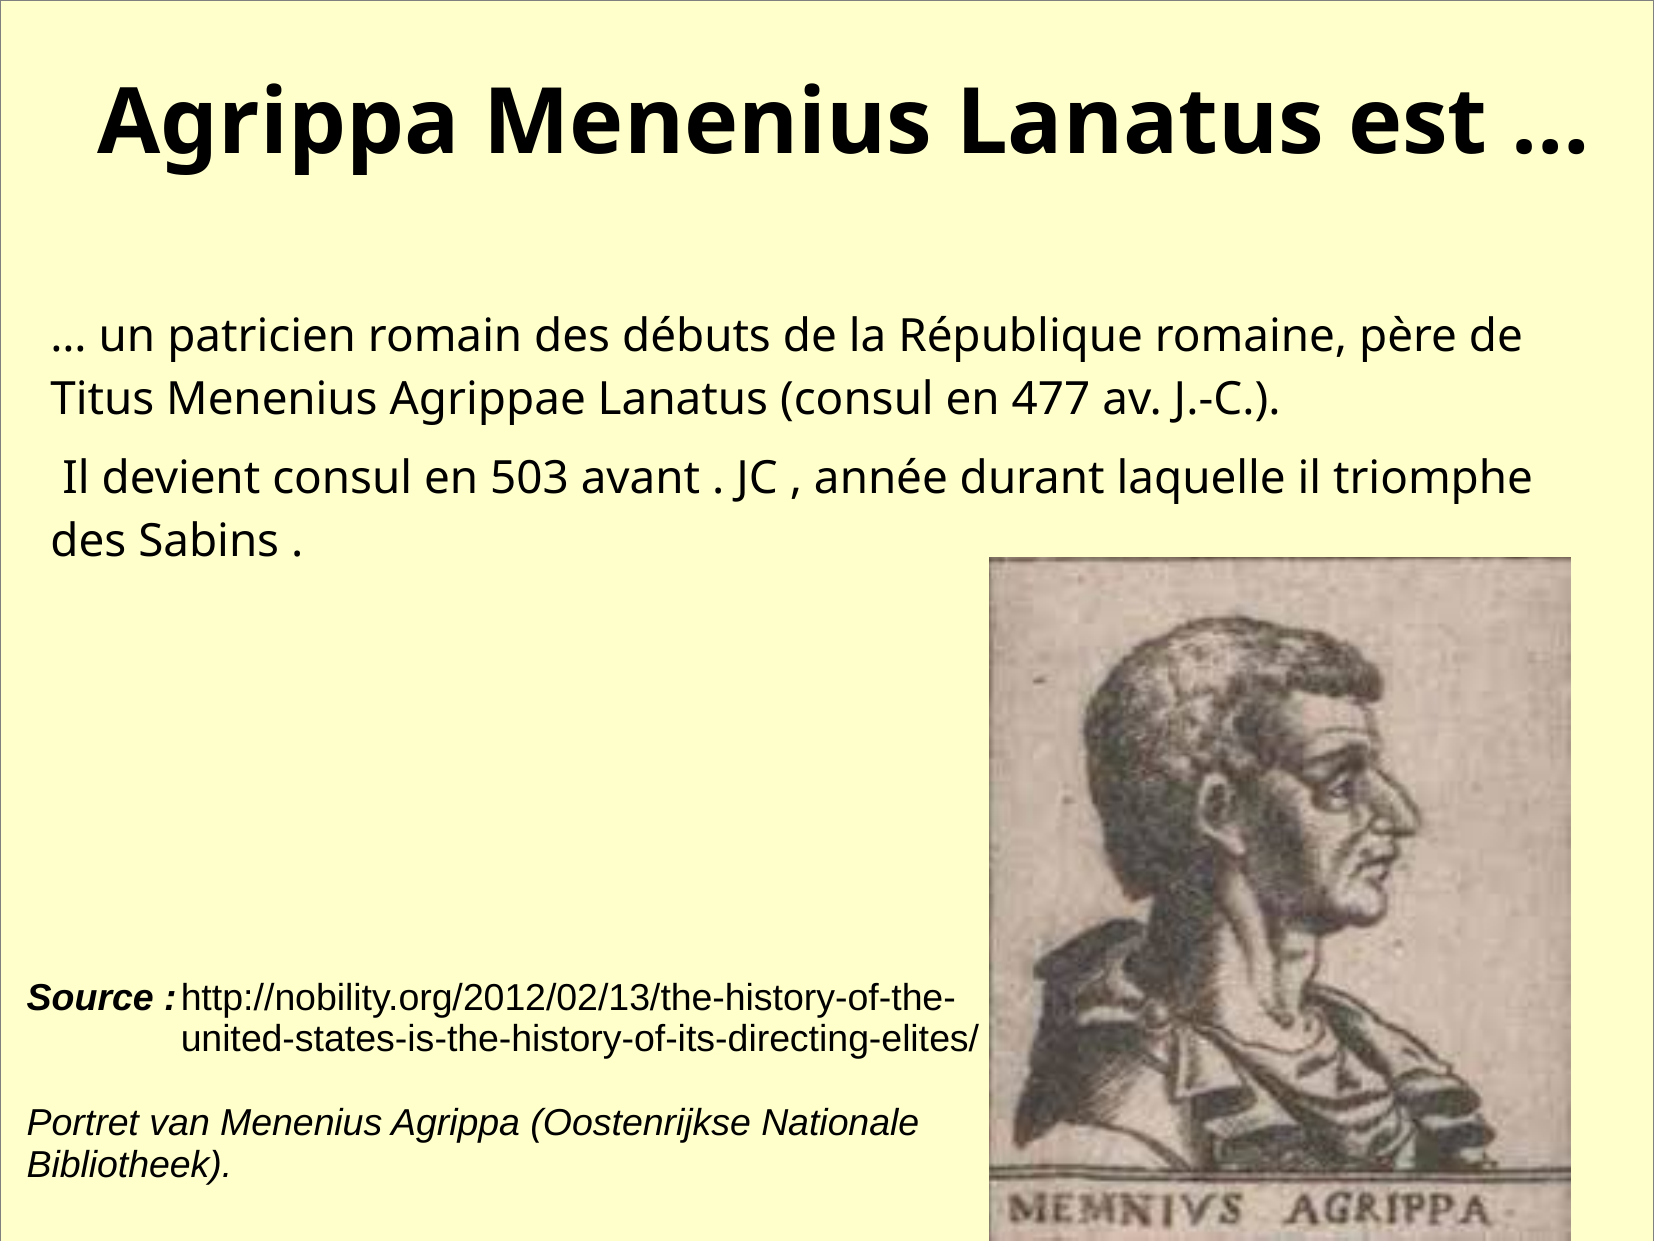

Agrippa Menenius Lanatus est …
#
… un patricien romain des débuts de la République romaine, père de Titus Menenius Agrippae Lanatus (consul en 477 av. J.-C.).
 Il devient consul en 503 avant . JC , année durant laquelle il triomphe des Sabins .
Source :
Portret van Menenius Agrippa (Oostenrijkse Nationale Bibliotheek).
http://nobility.org/2012/02/13/the-history-of-the-united-states-is-the-history-of-its-directing-elites/